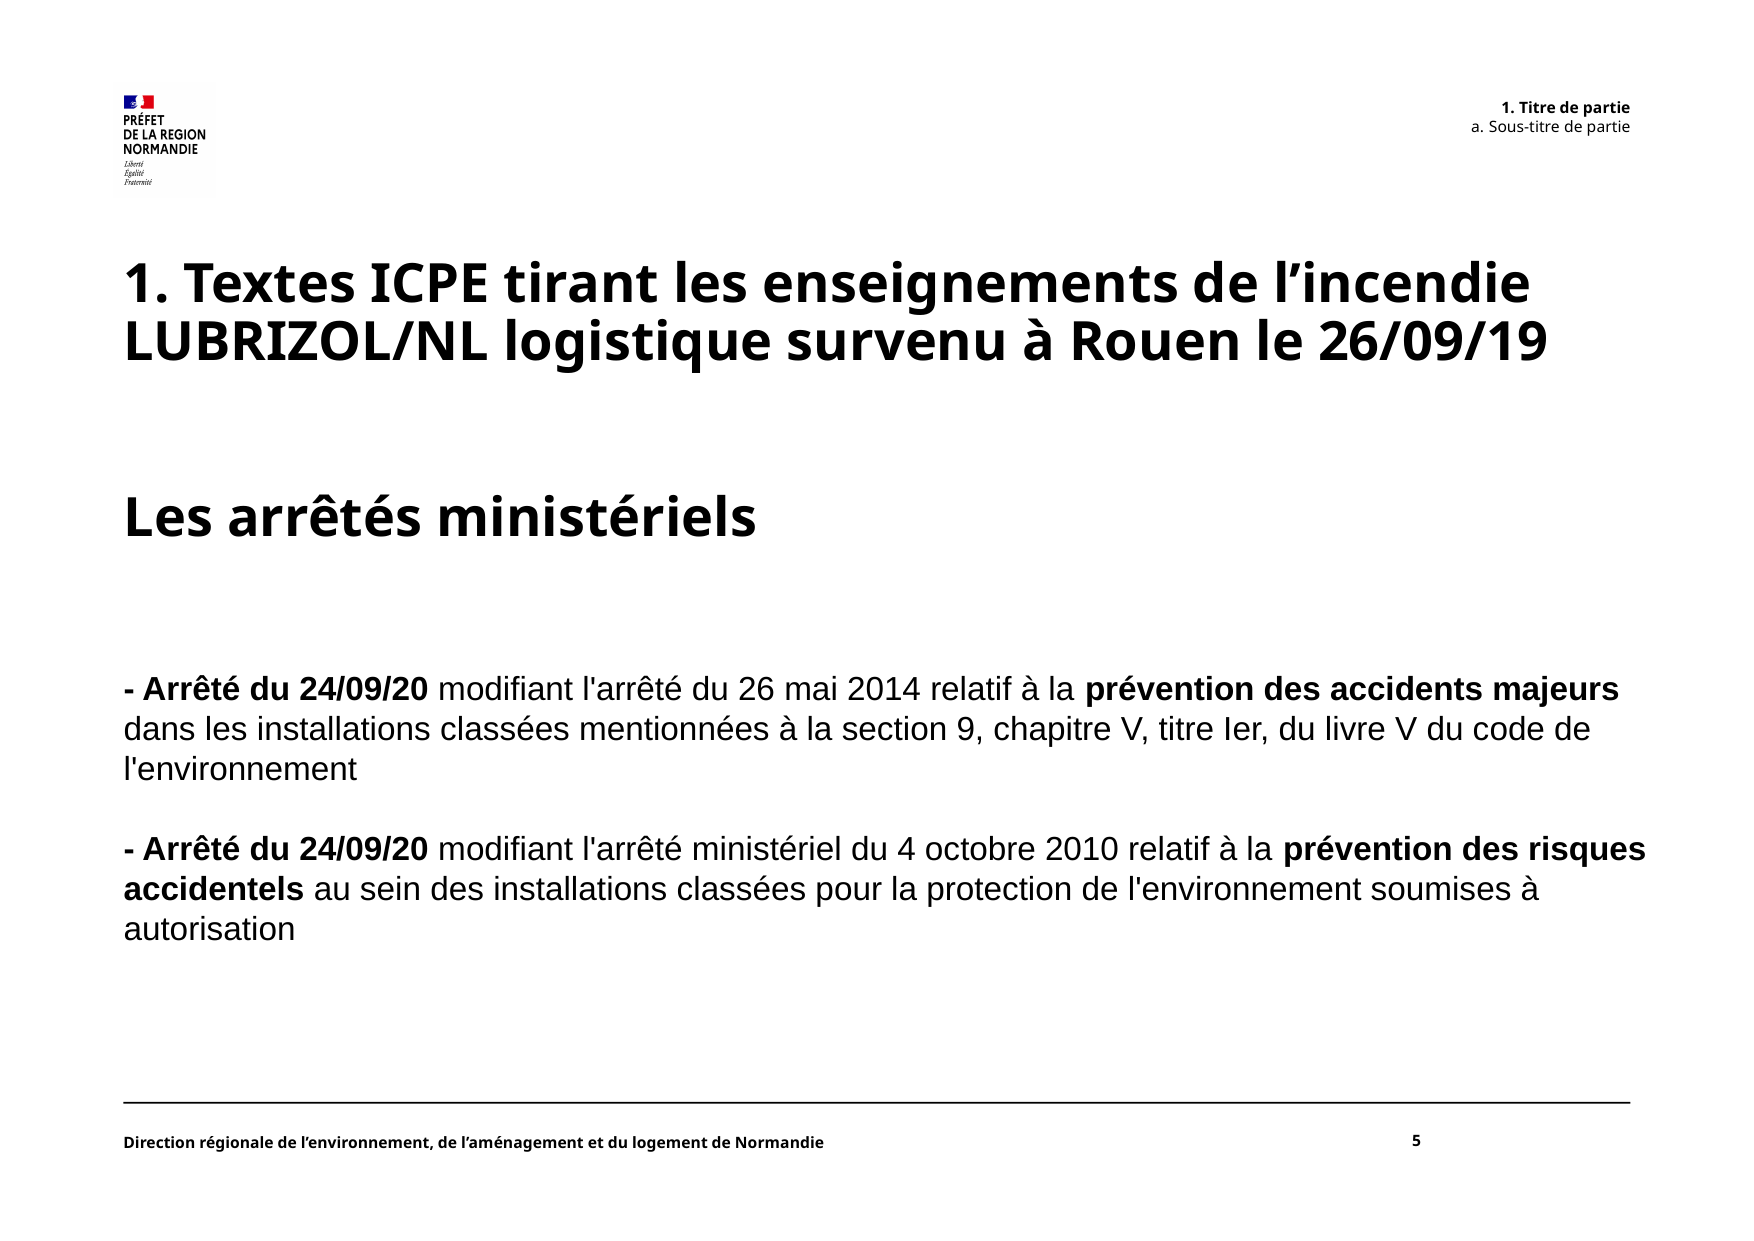

Titre de partie
Sous-titre de partie
# 1. Textes ICPE tirant les enseignements de l’incendie LUBRIZOL/NL logistique survenu à Rouen le 26/09/19 Les arrêtés ministériels
- Arrêté du 24/09/20 modifiant l'arrêté du 26 mai 2014 relatif à la prévention des accidents majeurs dans les installations classées mentionnées à la section 9, chapitre V, titre Ier, du livre V du code de l'environnement
- Arrêté du 24/09/20 modifiant l'arrêté ministériel du 4 octobre 2010 relatif à la prévention des risques accidentels au sein des installations classées pour la protection de l'environnement soumises à autorisation
Direction régionale de l’environnement, de l’aménagement et du logement de Normandie